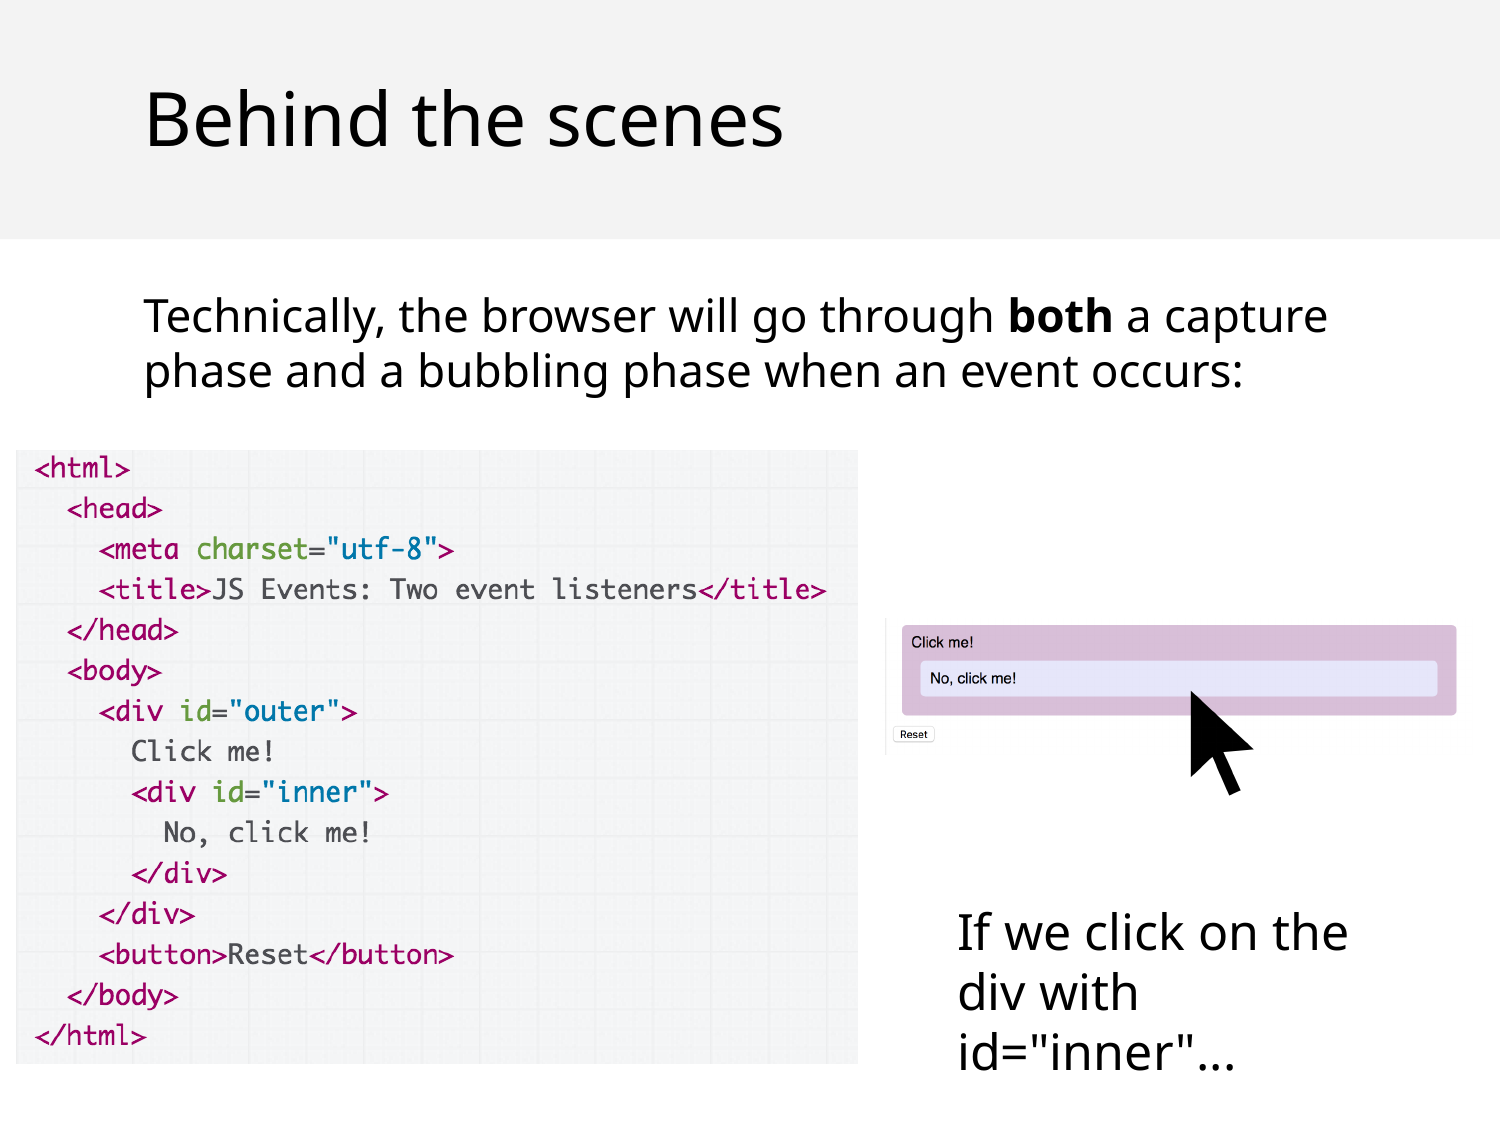

# Behind the scenes
Technically, the browser will go through both a capture phase and a bubbling phase when an event occurs:
If we click on the div with id="inner"...